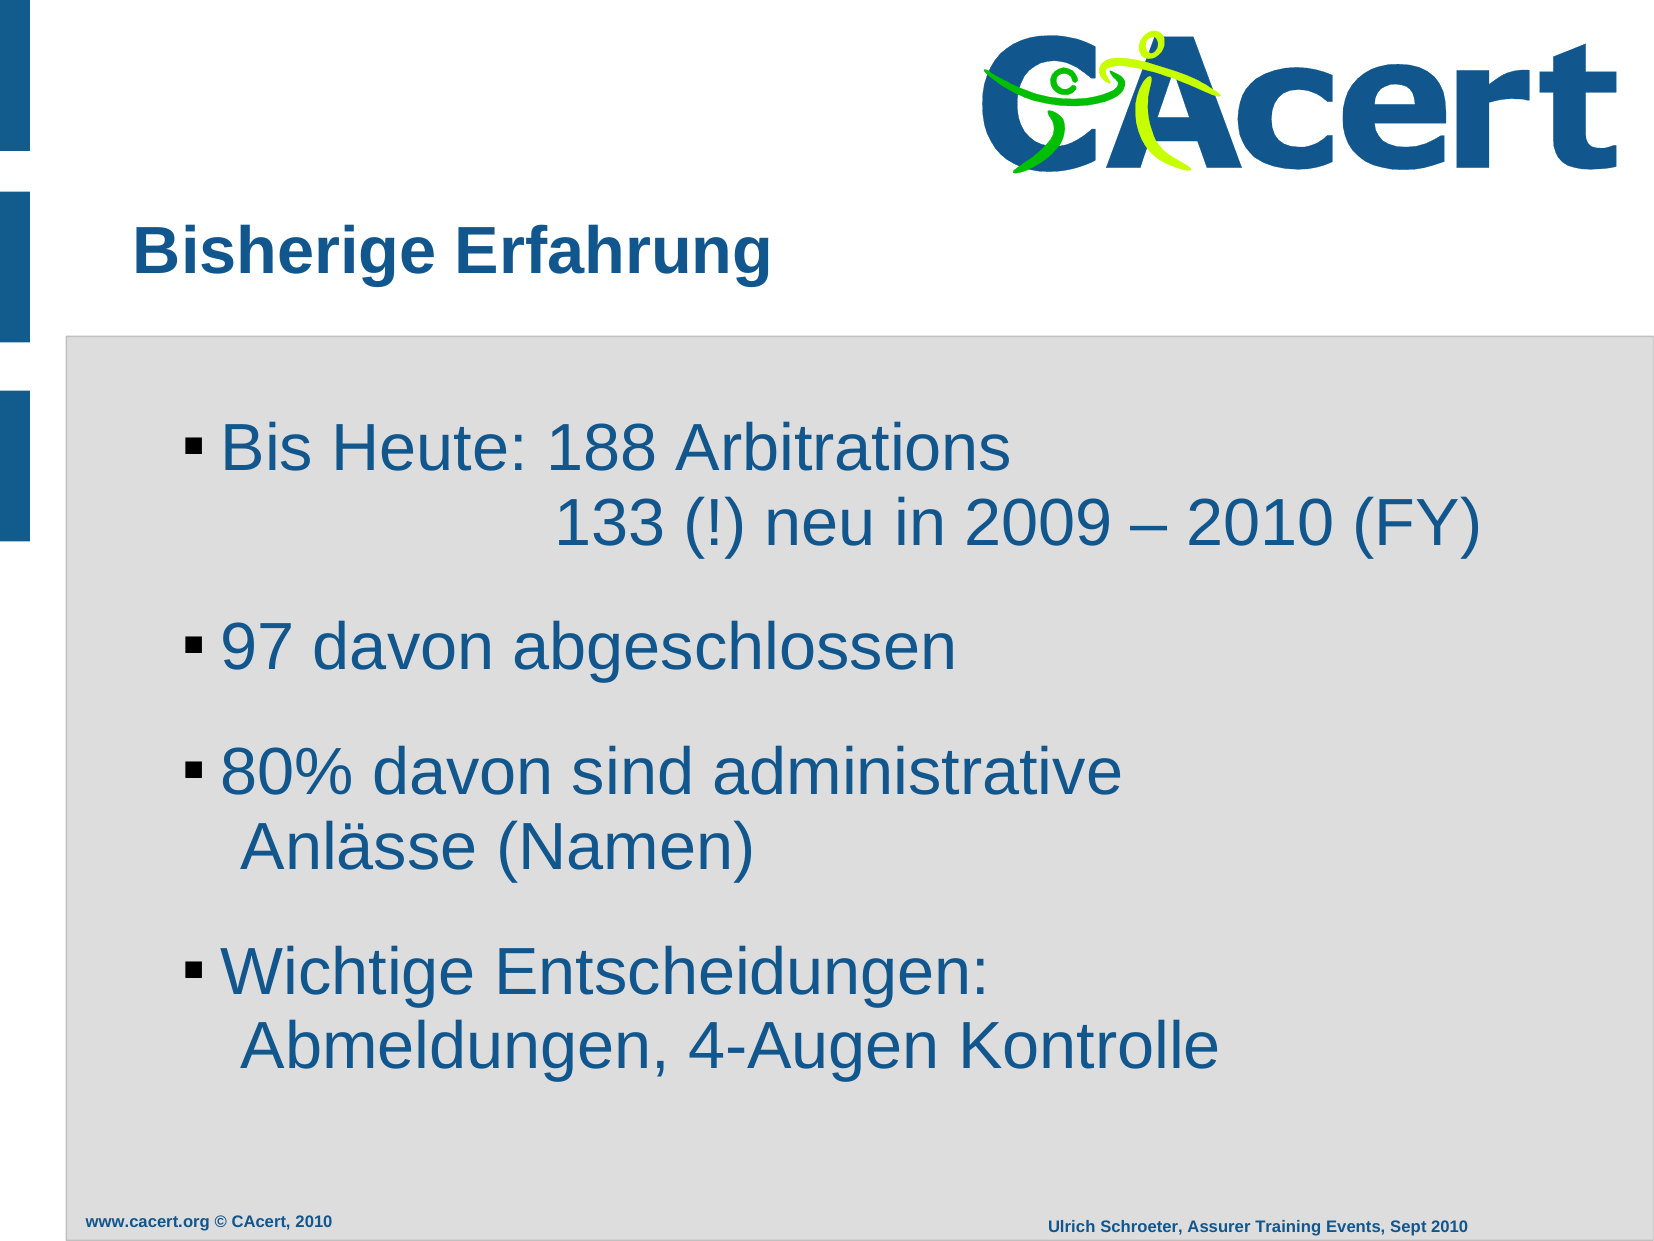

Bisherige Erfahrung
# Bis Heute: 188 Arbitrations 133 (!) neu in 2009 – 2010 (FY)
 97 davon abgeschlossen
 80% davon sind administrative
 Anlässe (Namen)
 Wichtige Entscheidungen:
 Abmeldungen, 4-Augen Kontrolle